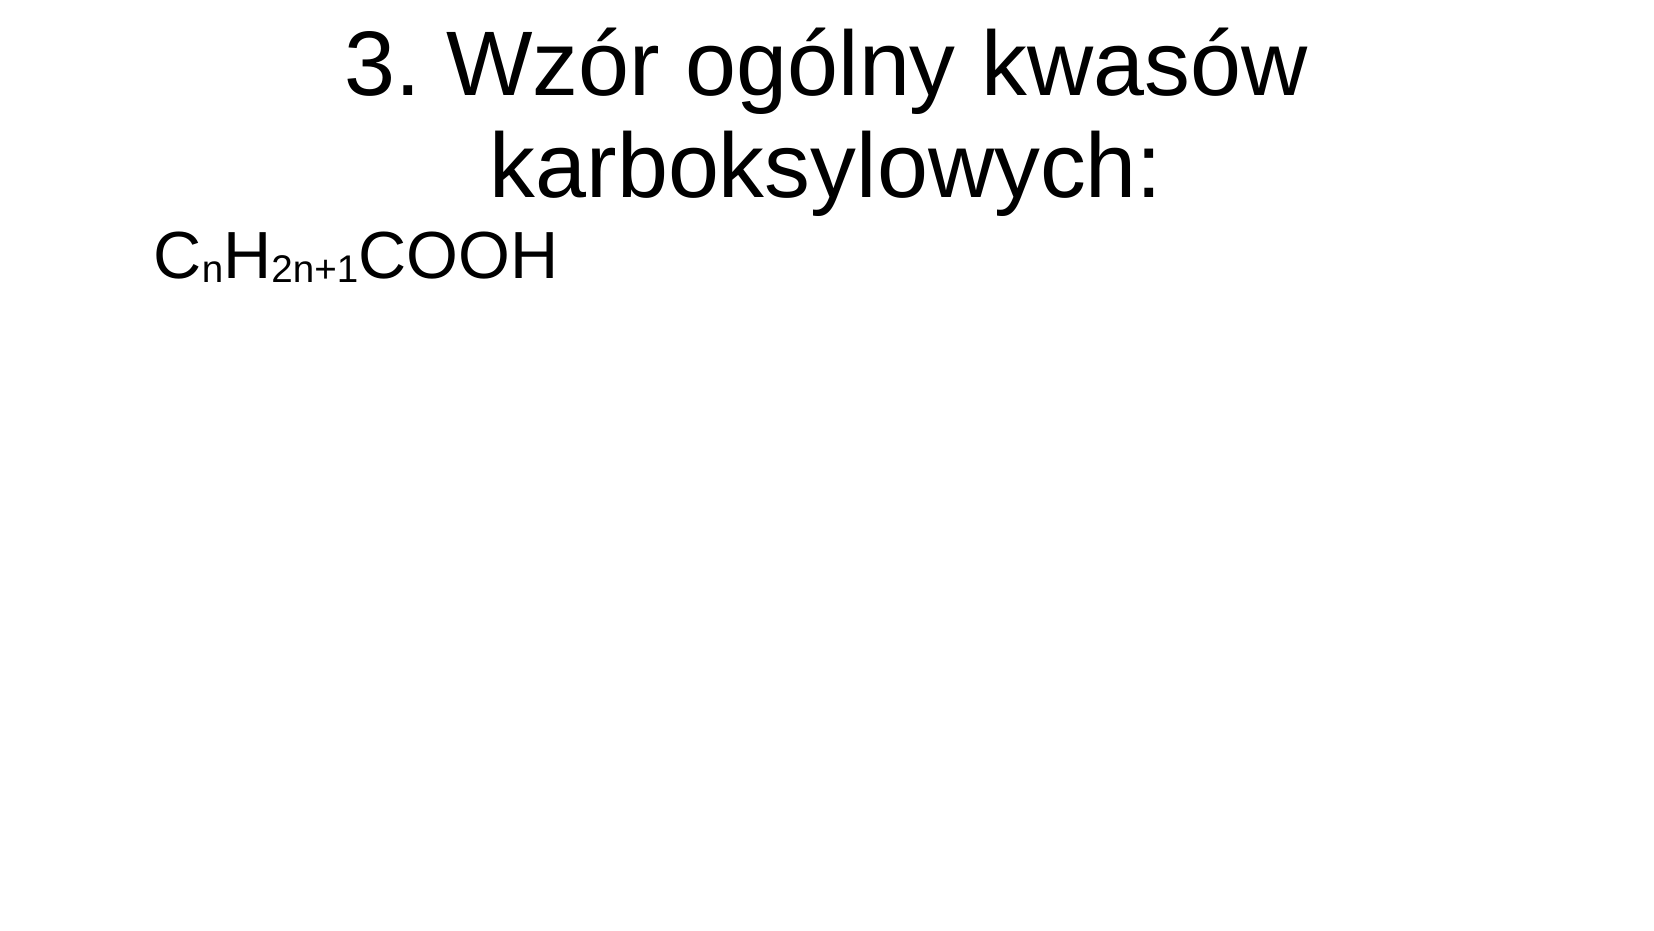

# 3. Wzór ogólny kwasów karboksylowych:
CnH2n+1COOH